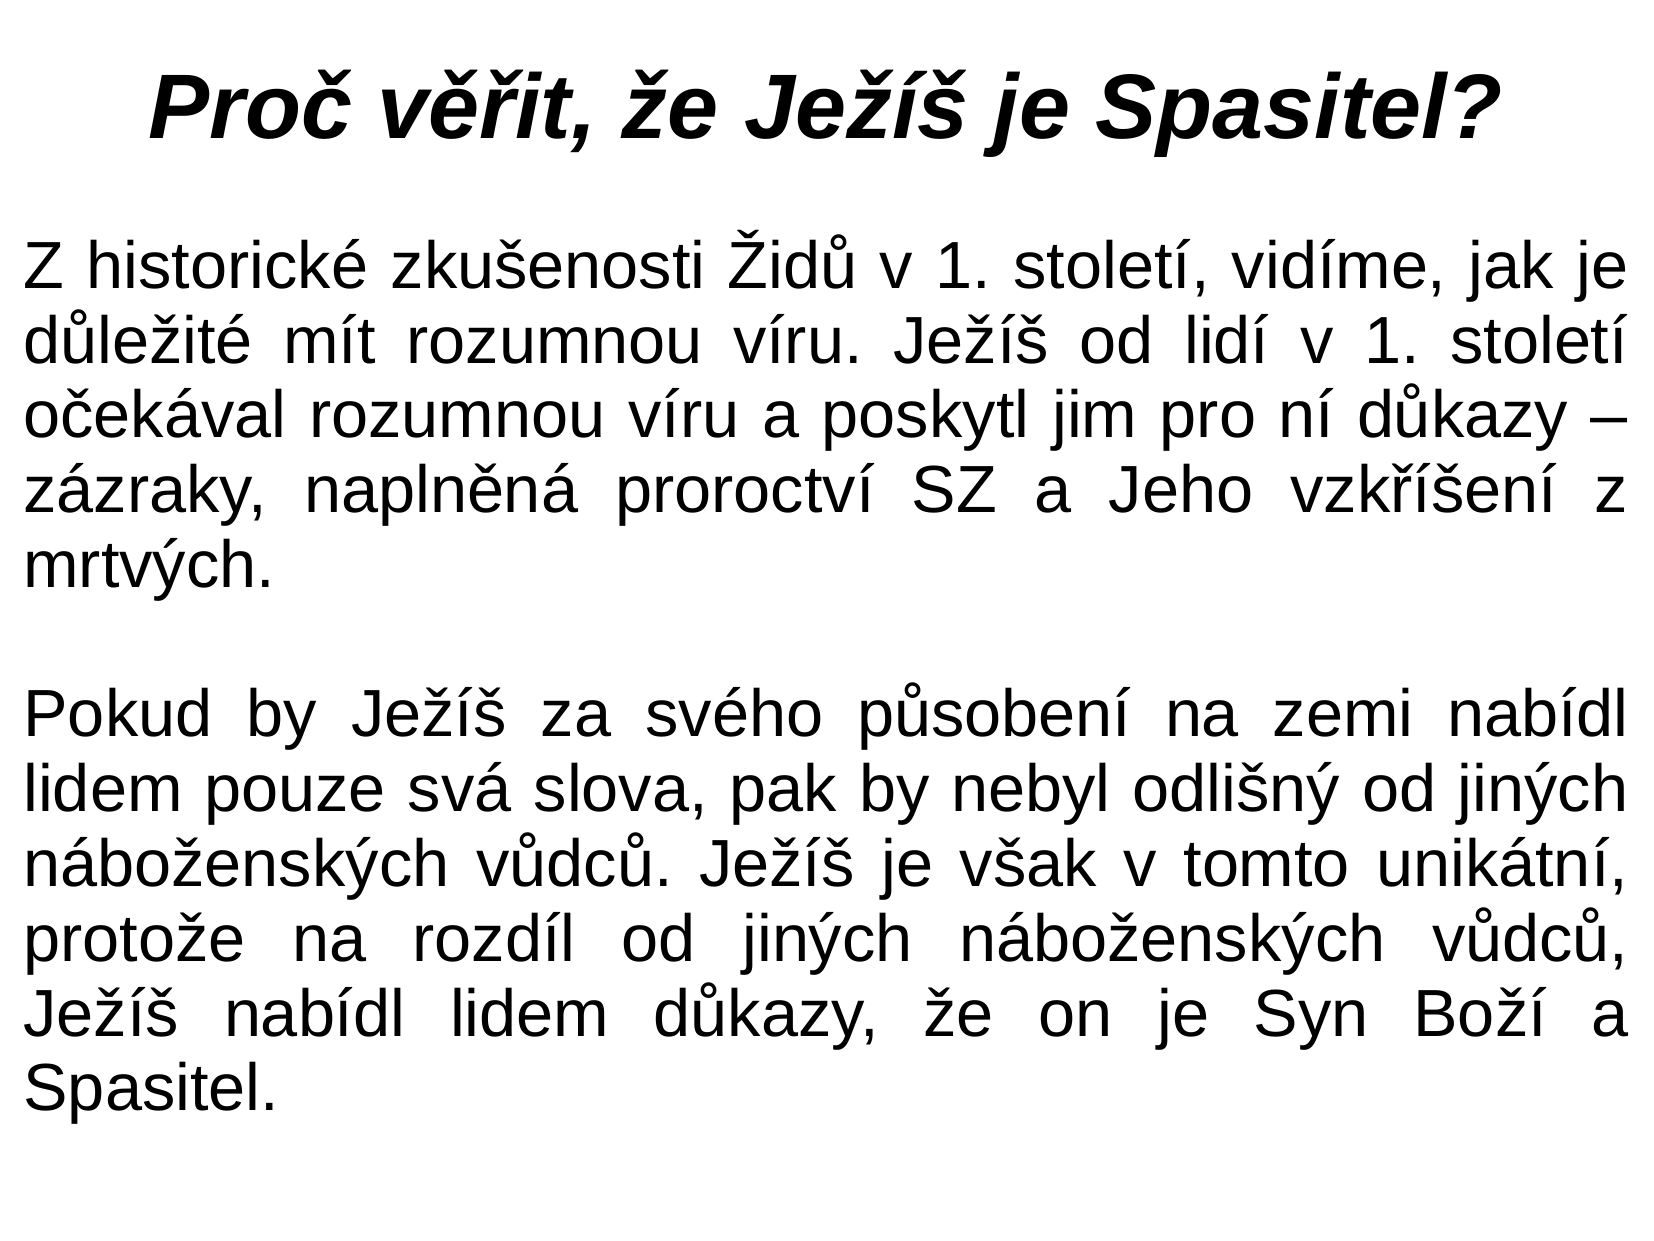

Z historické zkušenosti Židů v 1. století, vidíme, jak je důležité mít rozumnou víru. Ježíš od lidí v 1. století očekával rozumnou víru a poskytl jim pro ní důkazy – zázraky, naplněná proroctví SZ a Jeho vzkříšení z mrtvých.
Pokud by Ježíš za svého působení na zemi nabídl lidem pouze svá slova, pak by nebyl odlišný od jiných náboženských vůdců. Ježíš je však v tomto unikátní, protože na rozdíl od jiných náboženských vůdců, Ježíš nabídl lidem důkazy, že on je Syn Boží a Spasitel.
# Proč věřit, že Ježíš je Spasitel?